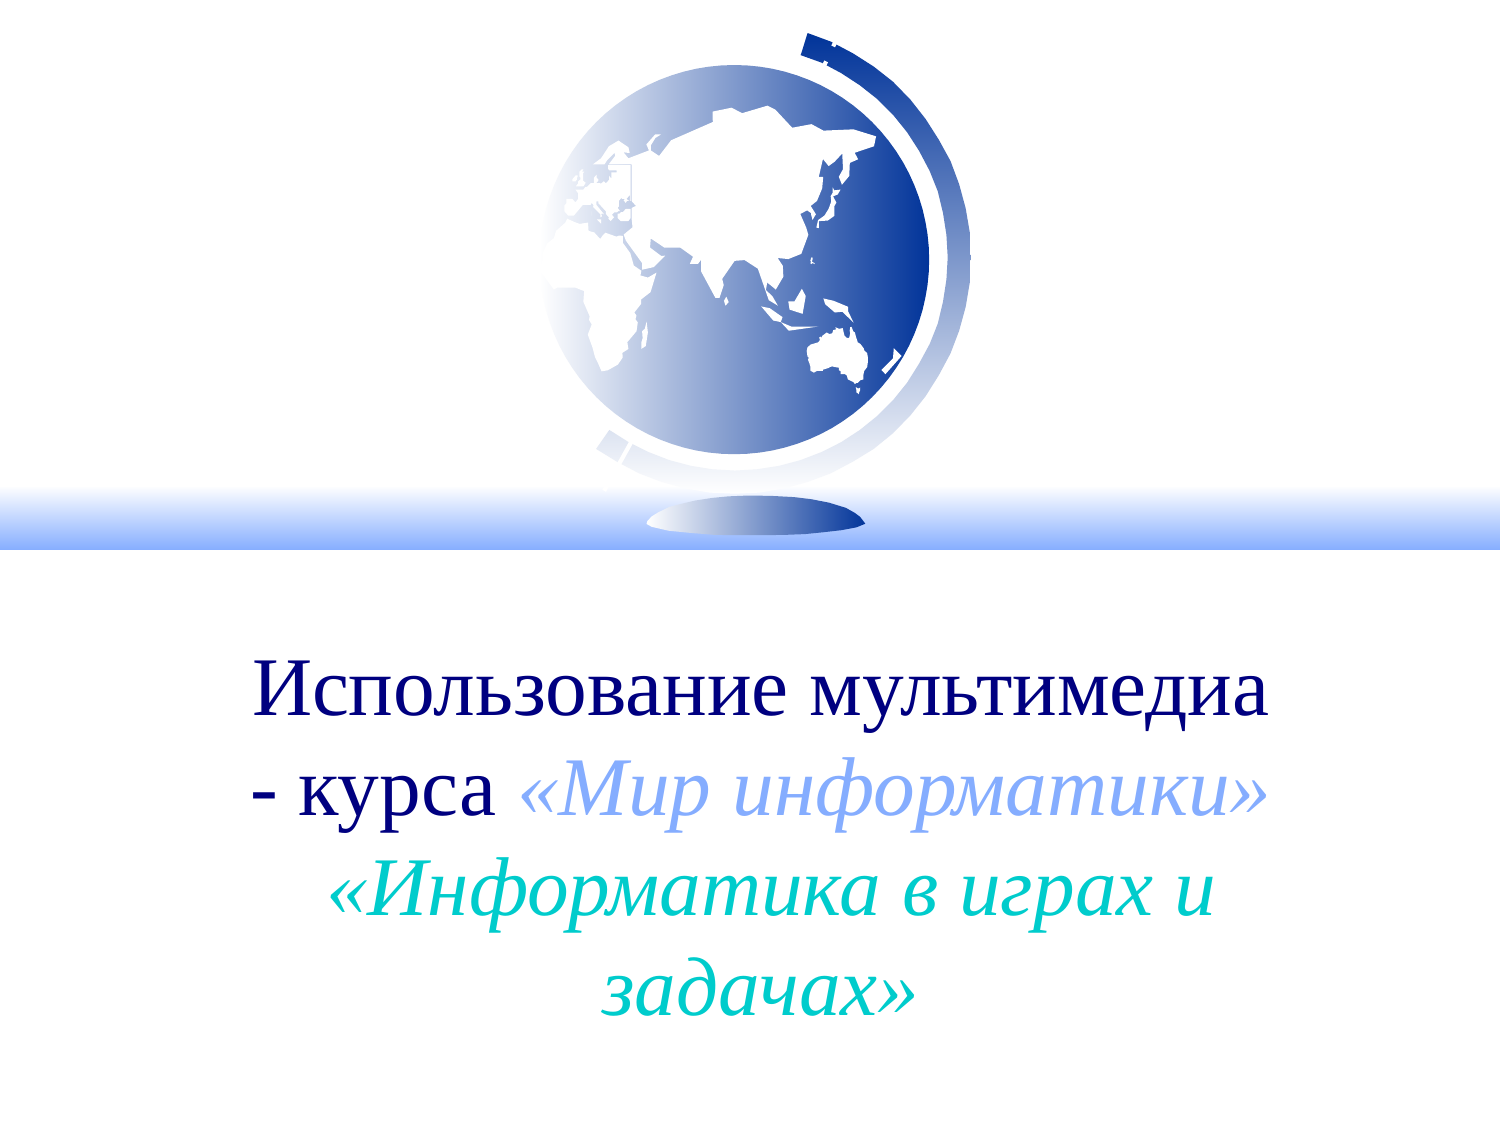

# Использование мультимедиа - курса «Мир информатики» «Информатика в играх и задачах»